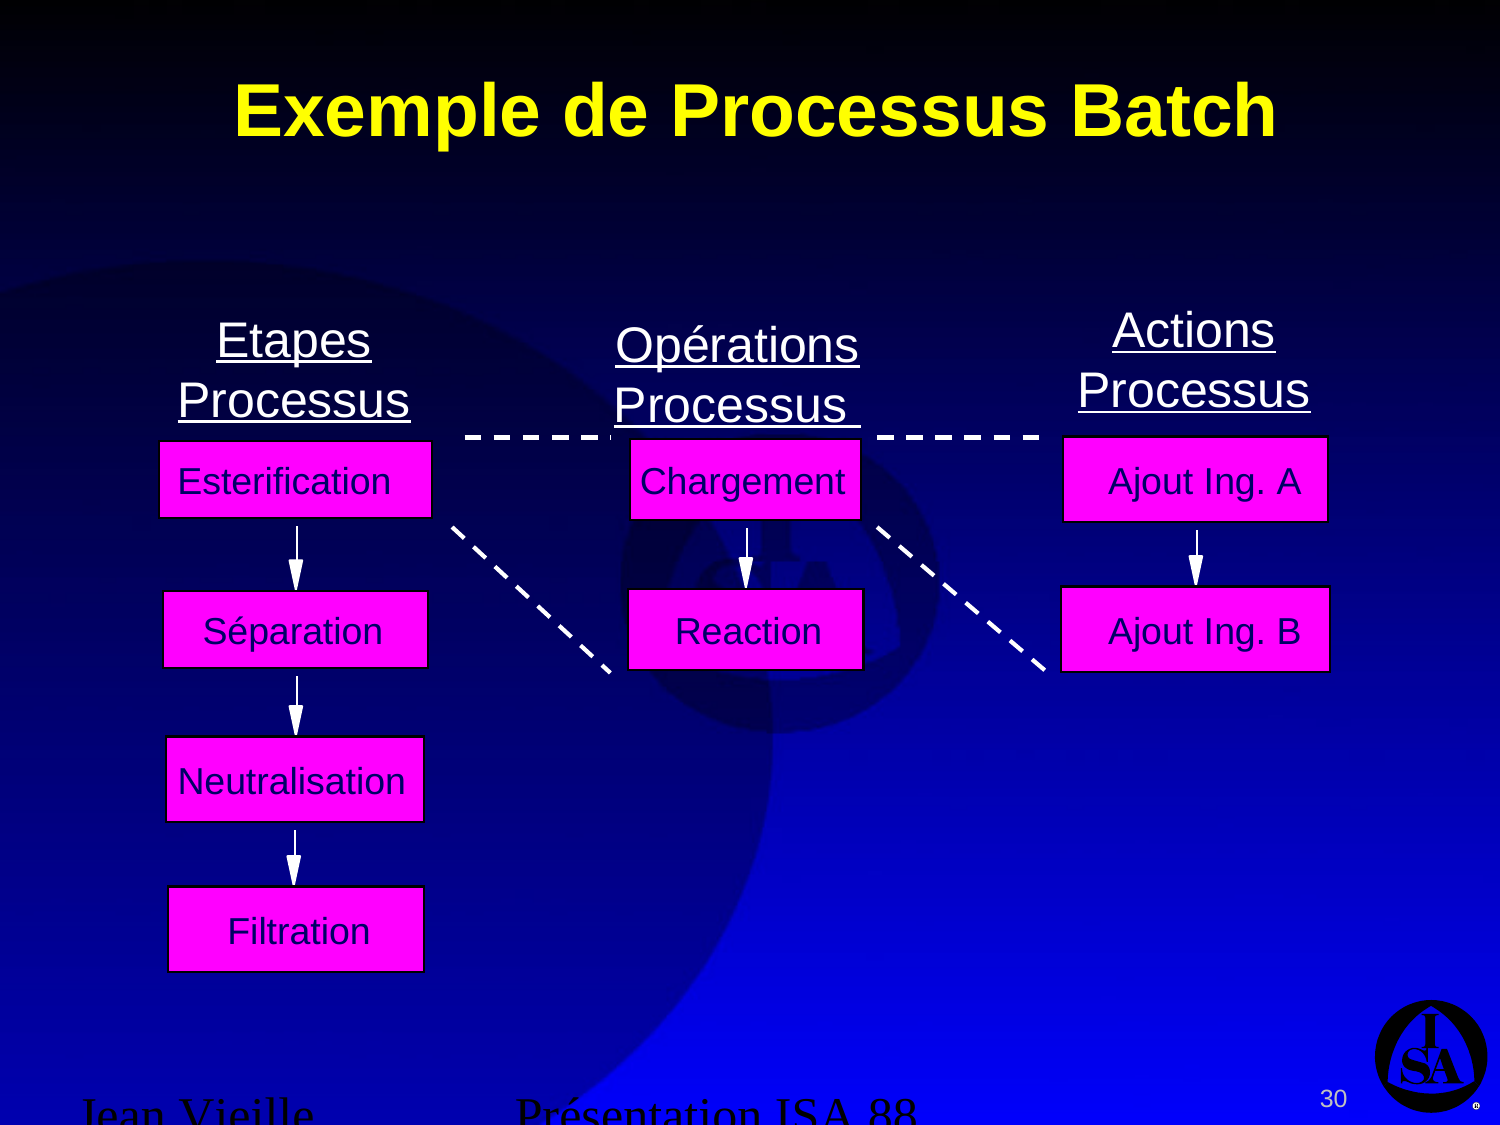

# Exemple de Processus Batch
Actions
Processus
Etapes
Processus
Opérations
Processus
Esterification
Chargement
Ajout Ing. A
Séparation
Reaction
Ajout Ing. B
Neutralisation
Filtration